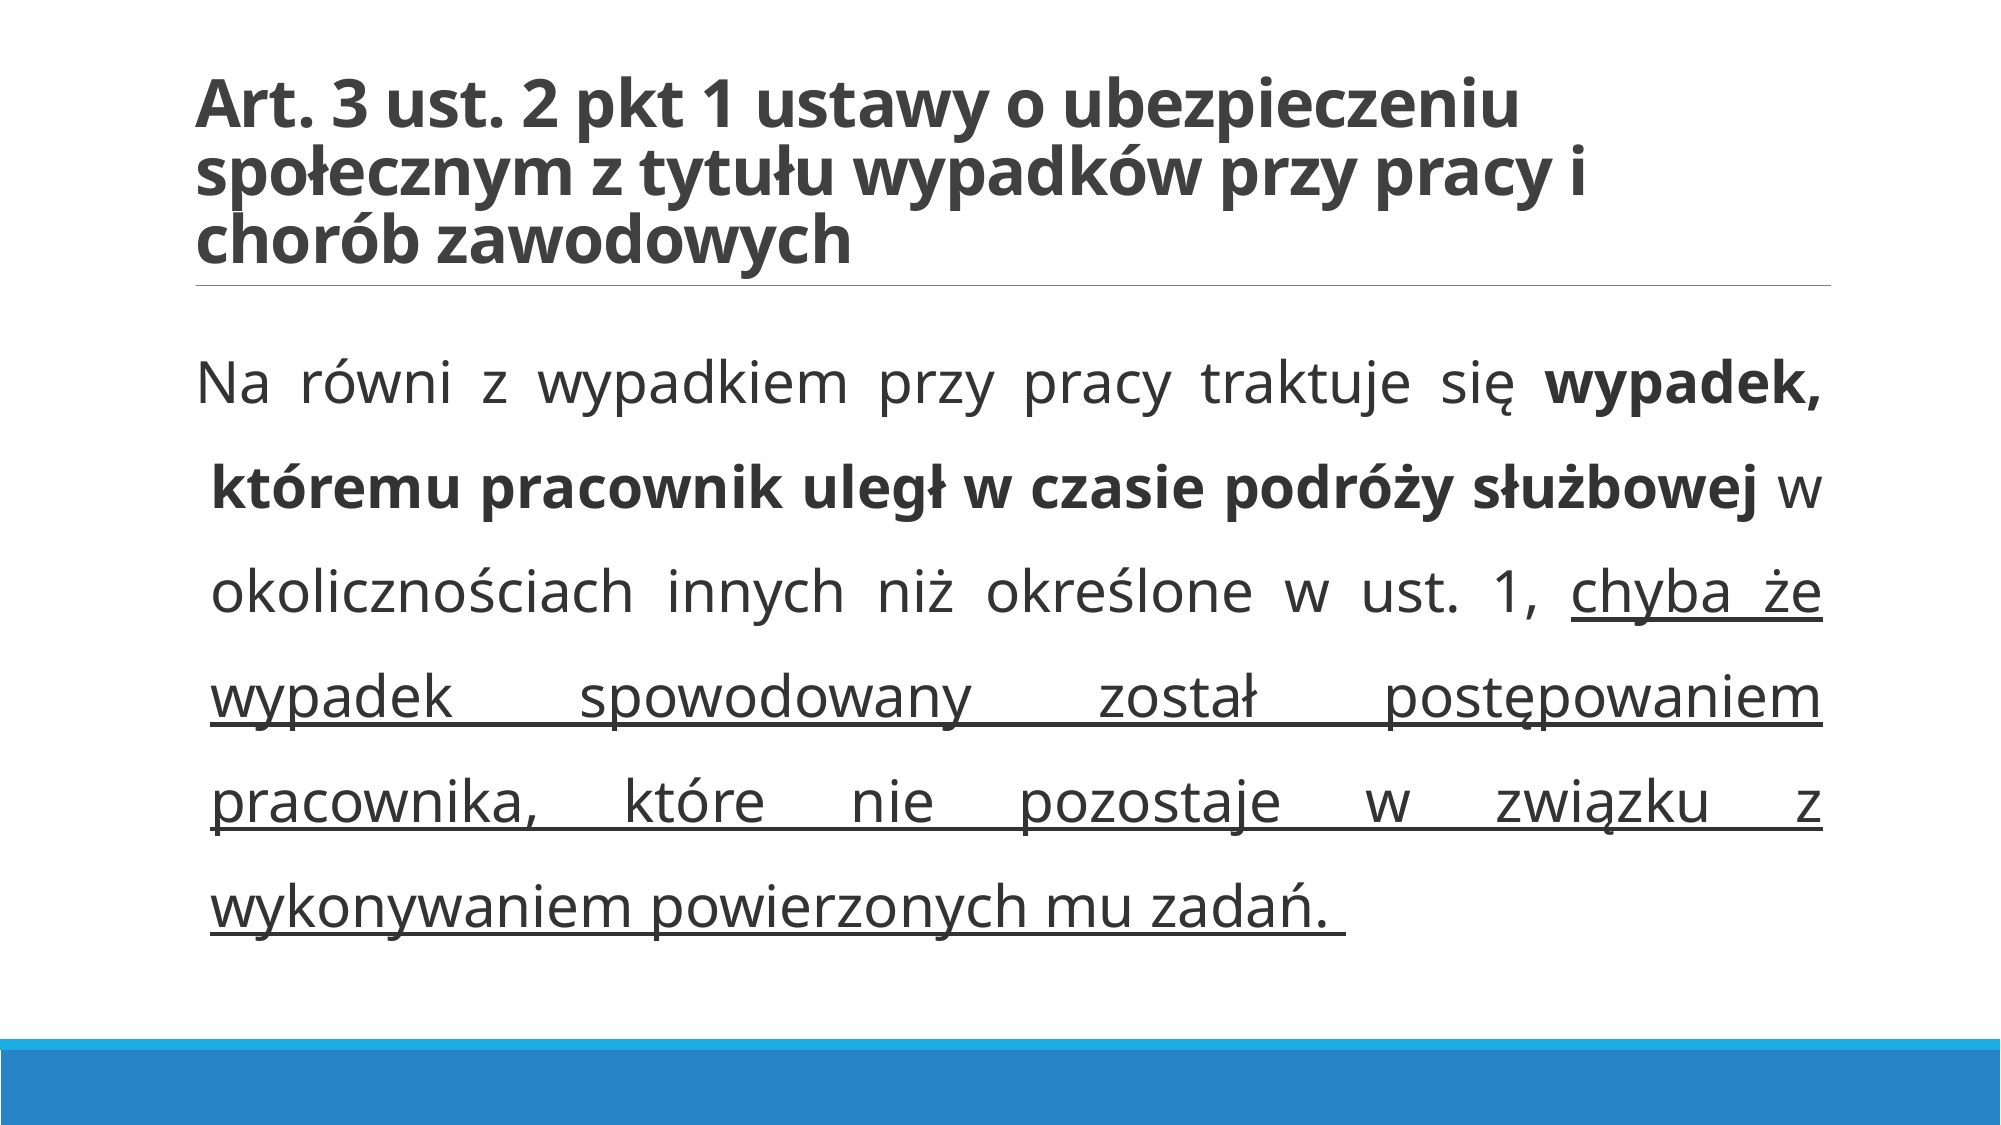

# Art. 3 ust. 2 pkt 1 ustawy o ubezpieczeniu społecznym z tytułu wypadków przy pracy i chorób zawodowych
Na równi z wypadkiem przy pracy traktuje się wypadek, któremu pracownik uległ w czasie podróży służbowej w okolicznościach innych niż określone w ust. 1, chyba że wypadek spowodowany został postępowaniem pracownika, które nie pozostaje w związku z wykonywaniem powierzonych mu zadań.